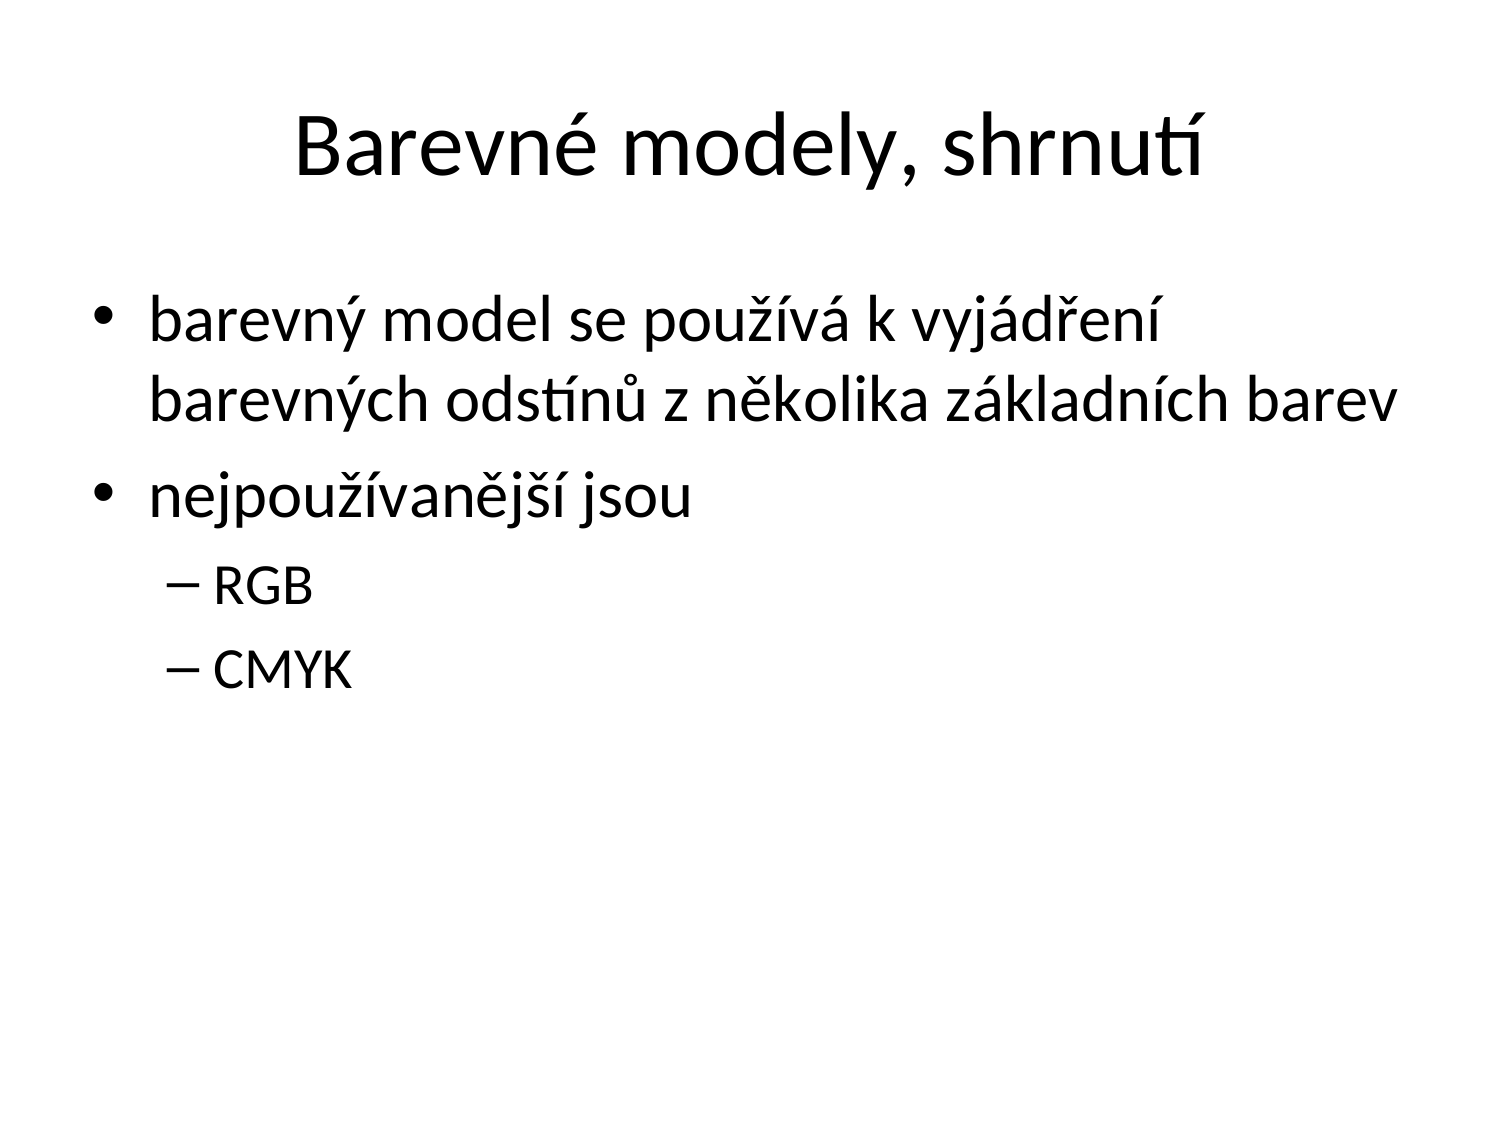

# Barevné modely, shrnutí
barevný model se používá k vyjádření barevných odstínů z několika základních barev
nejpoužívanější jsou
RGB
CMYK